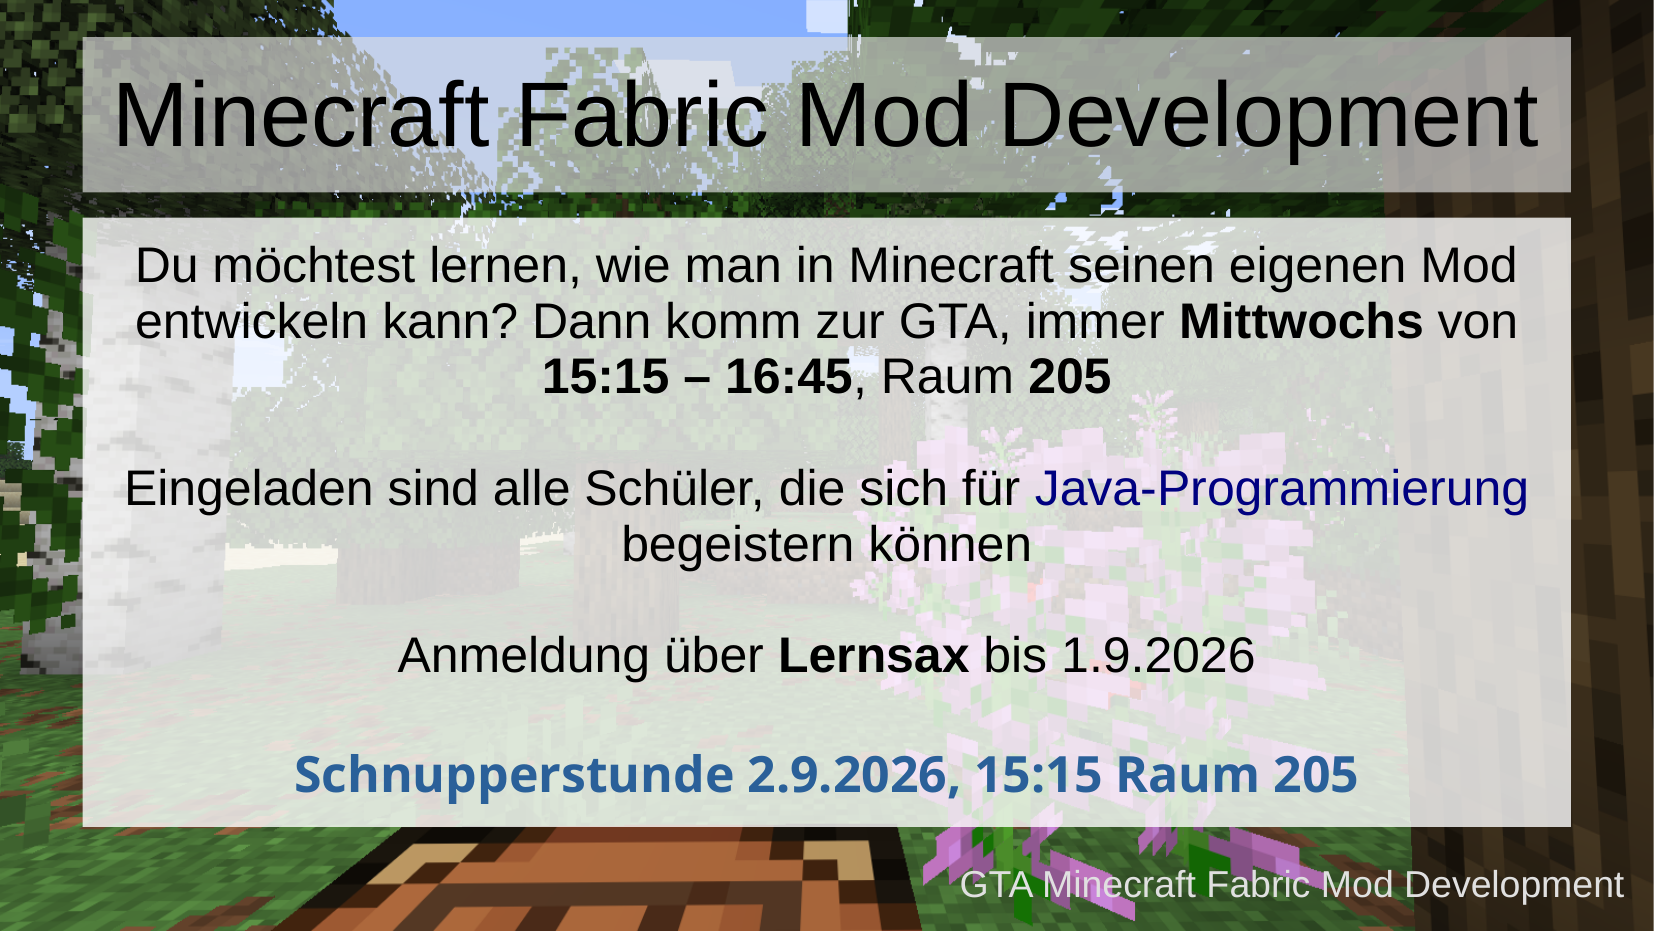

# Minecraft Fabric Mod Development
Du möchtest lernen, wie man in Minecraft seinen eigenen Mod entwickeln kann? Dann komm zur GTA, immer Mittwochs von 15:15 – 16:45, Raum 205
Eingeladen sind alle Schüler, die sich für Java-Programmierung begeistern können
Anmeldung über Lernsax bis 1.9.2026
Schnupperstunde 2.9.2026, 15:15 Raum 205